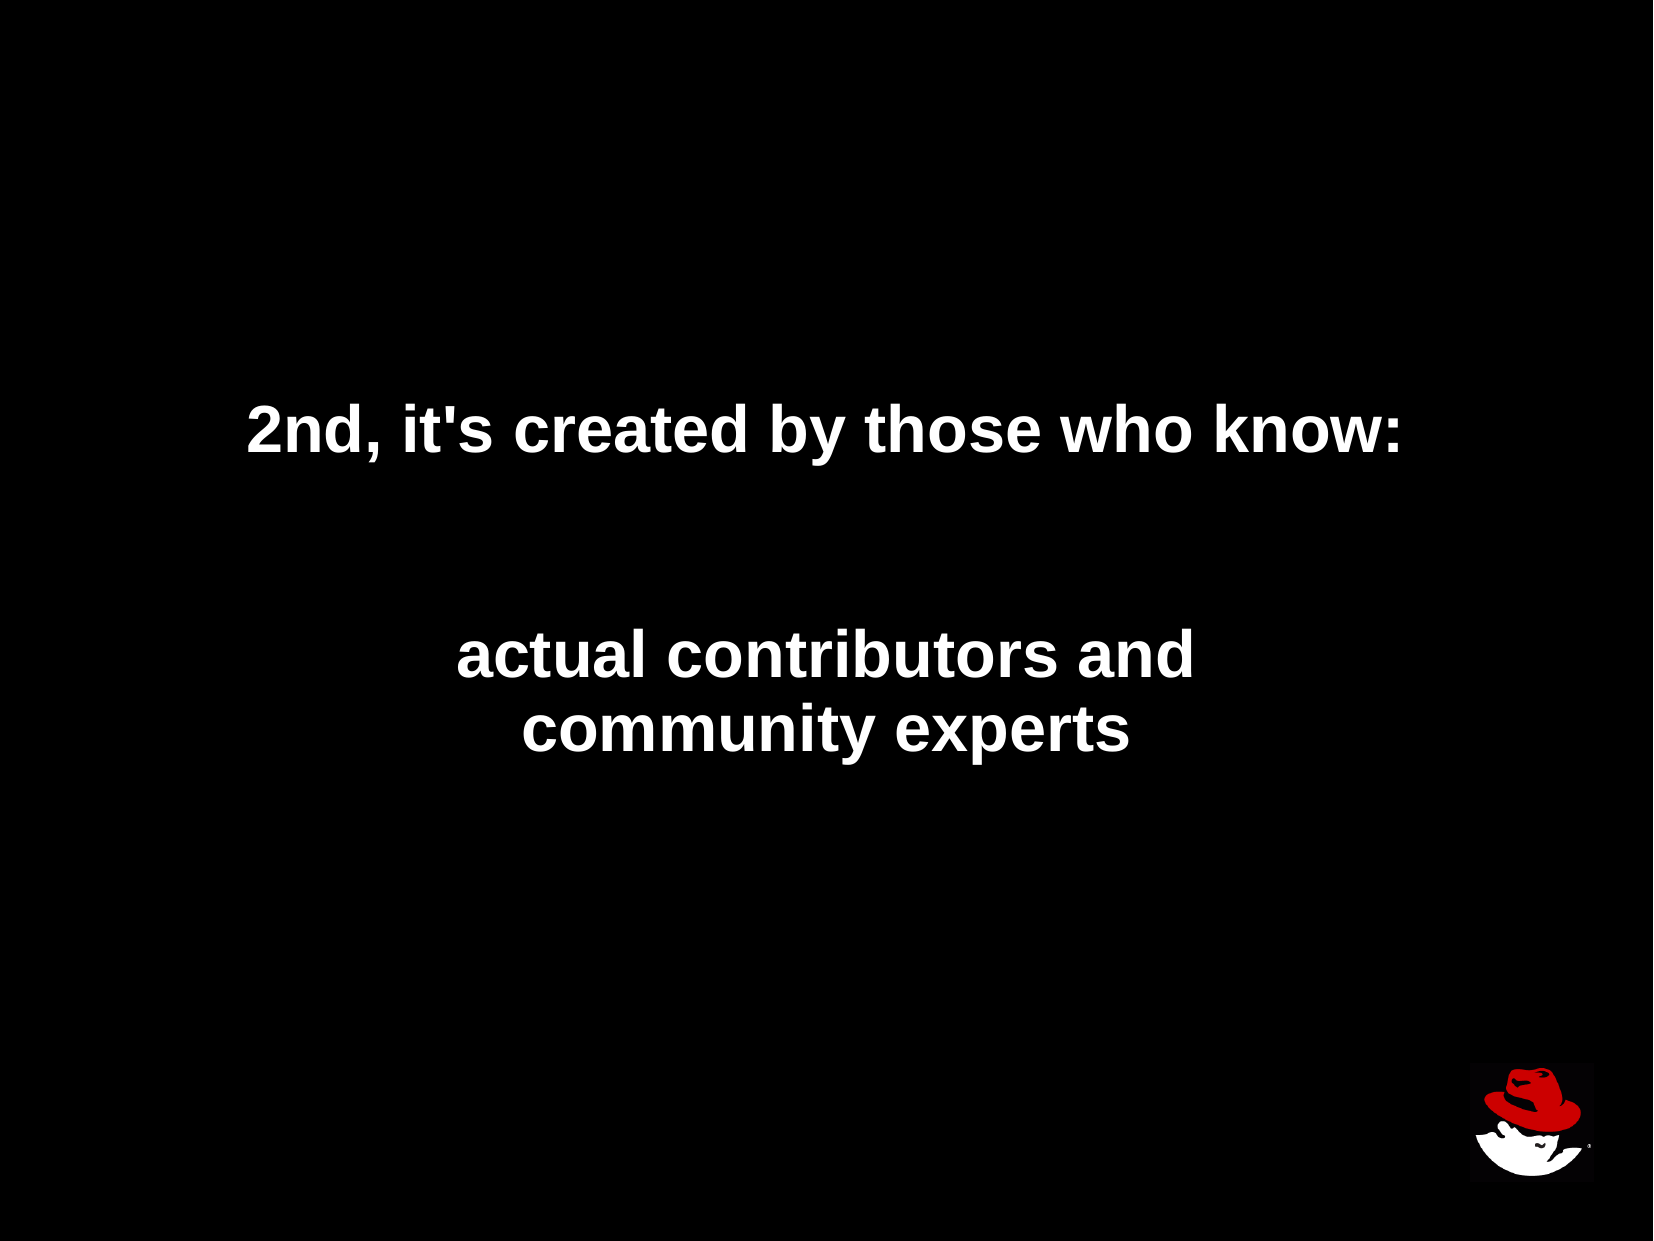

# 2nd, it's created by those who know:
actual contributors and
community experts